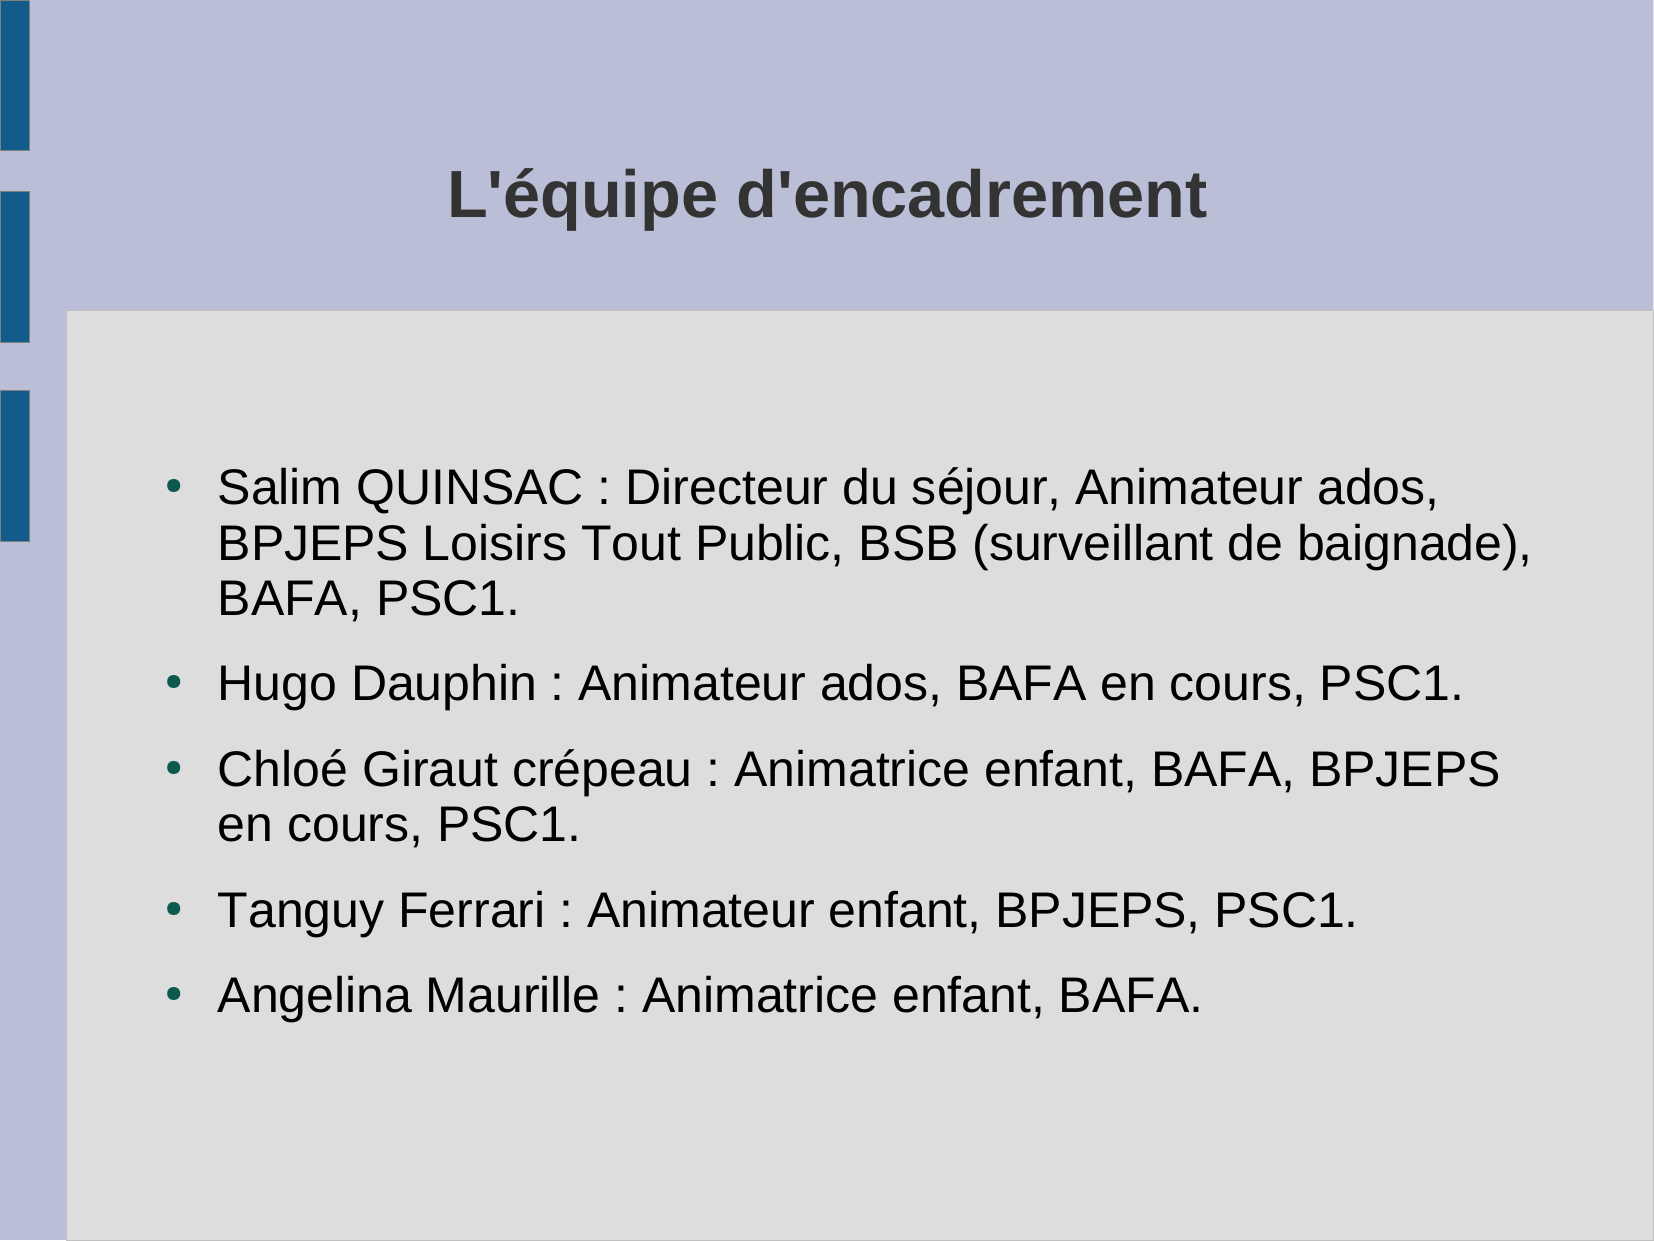

# L'équipe d'encadrement
Salim QUINSAC : Directeur du séjour, Animateur ados, BPJEPS Loisirs Tout Public, BSB (surveillant de baignade), BAFA, PSC1.
Hugo Dauphin : Animateur ados, BAFA en cours, PSC1.
Chloé Giraut crépeau : Animatrice enfant, BAFA, BPJEPS en cours, PSC1.
Tanguy Ferrari : Animateur enfant, BPJEPS, PSC1.
Angelina Maurille : Animatrice enfant, BAFA.